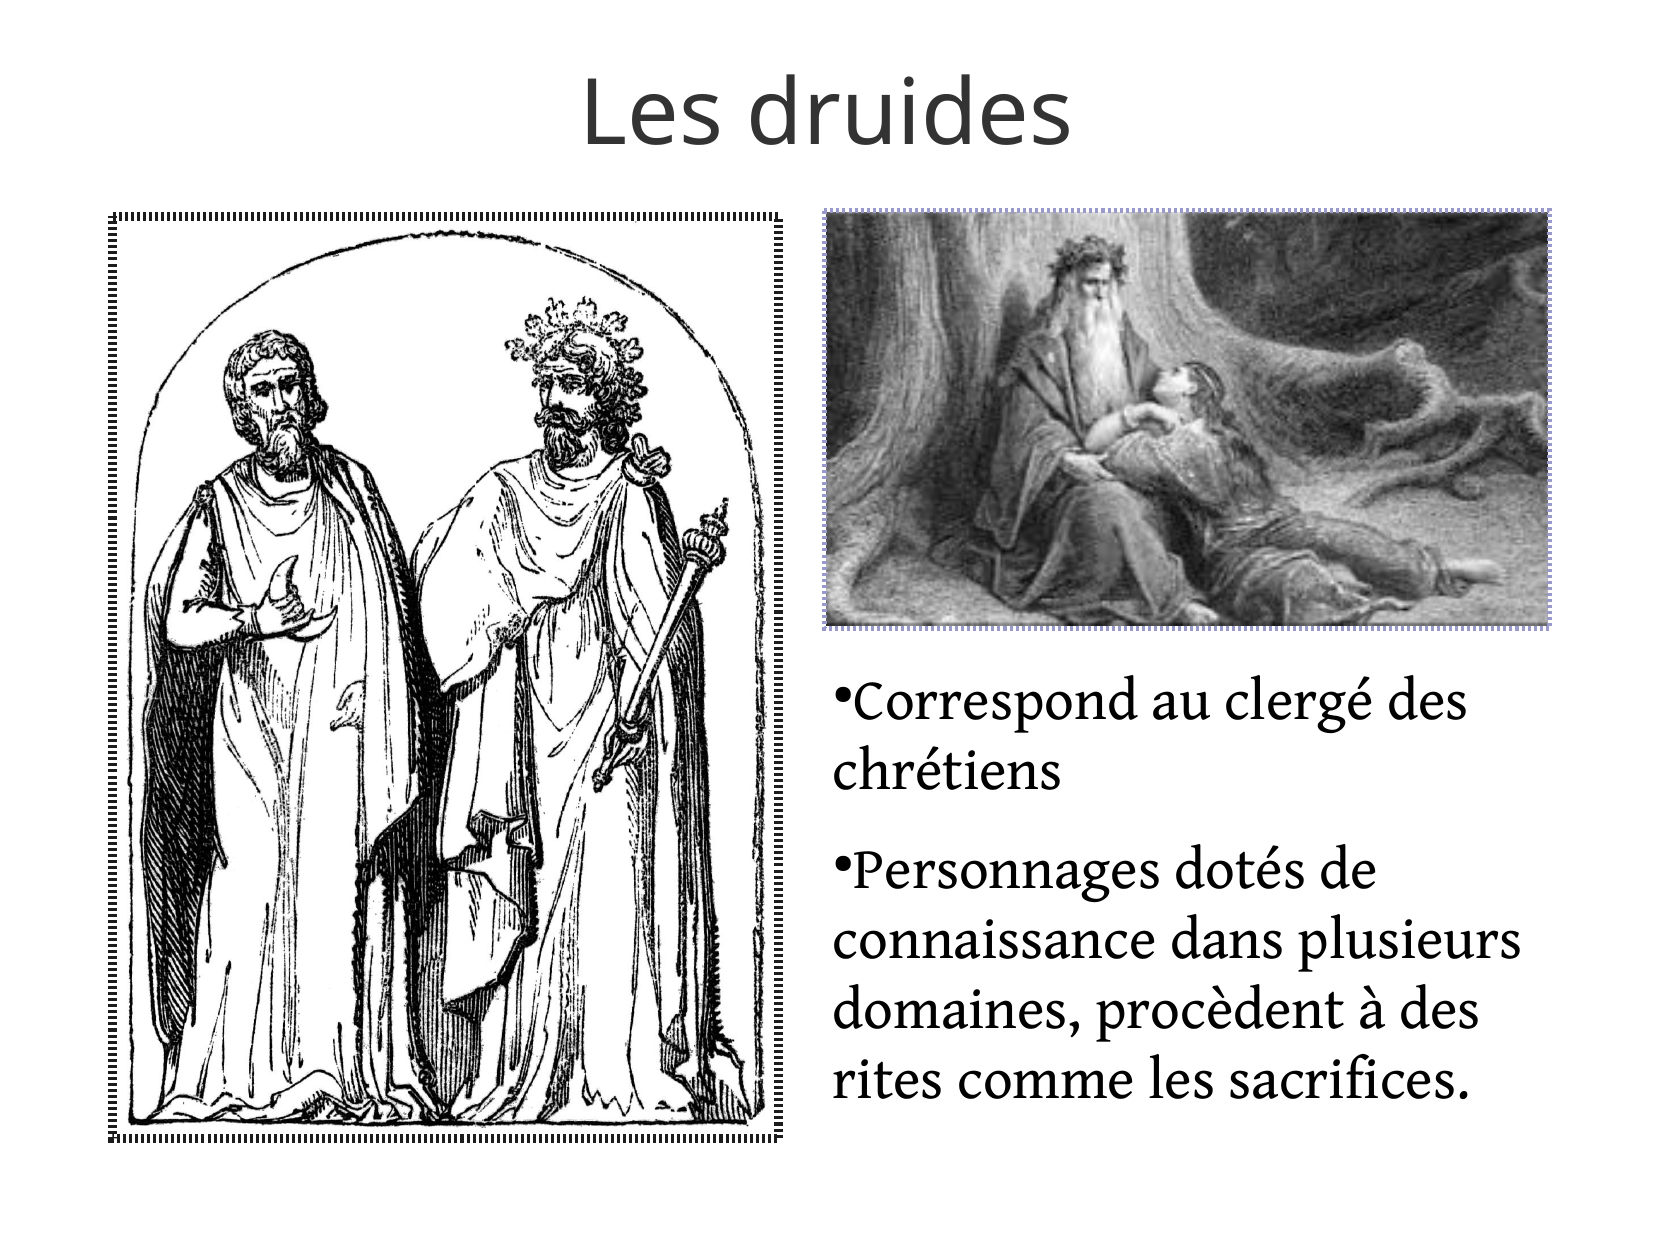

Les druides
# Correspond au clergé des chrétiens
Personnages dotés de connaissance dans plusieurs domaines, procèdent à des rites comme les sacrifices.